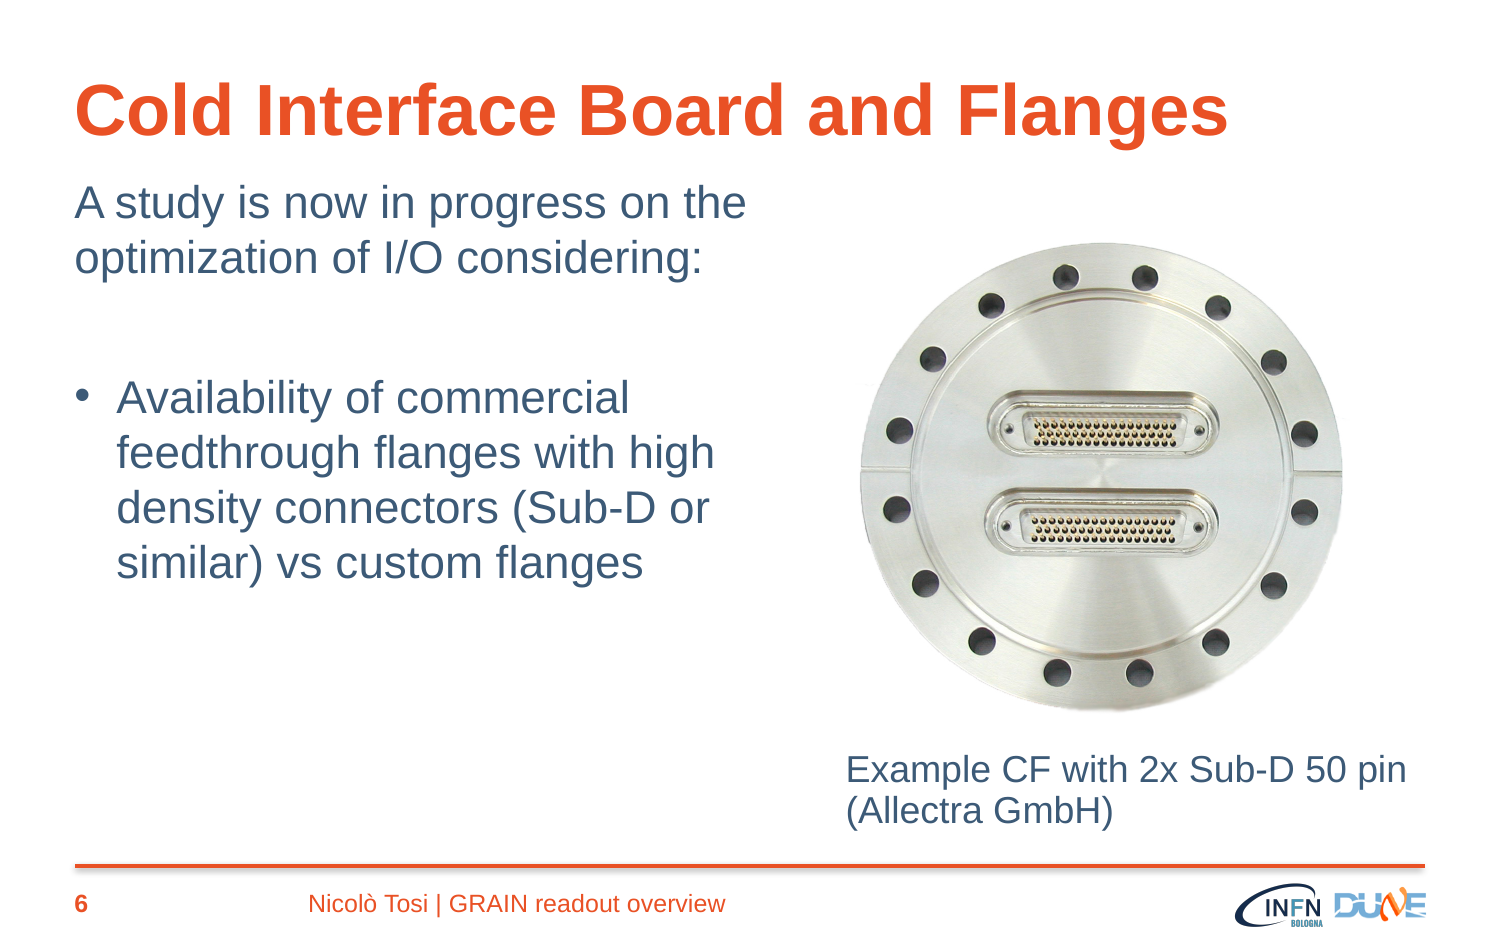

# Cold Interface Board and Flanges
A study is now in progress on the optimization of I/O considering:
Availability of commercial feedthrough flanges with high density connectors (Sub-D or similar) vs custom flanges
Example CF with 2x Sub-D 50 pin (Allectra GmbH)
Nicolò Tosi | GRAIN readout overview